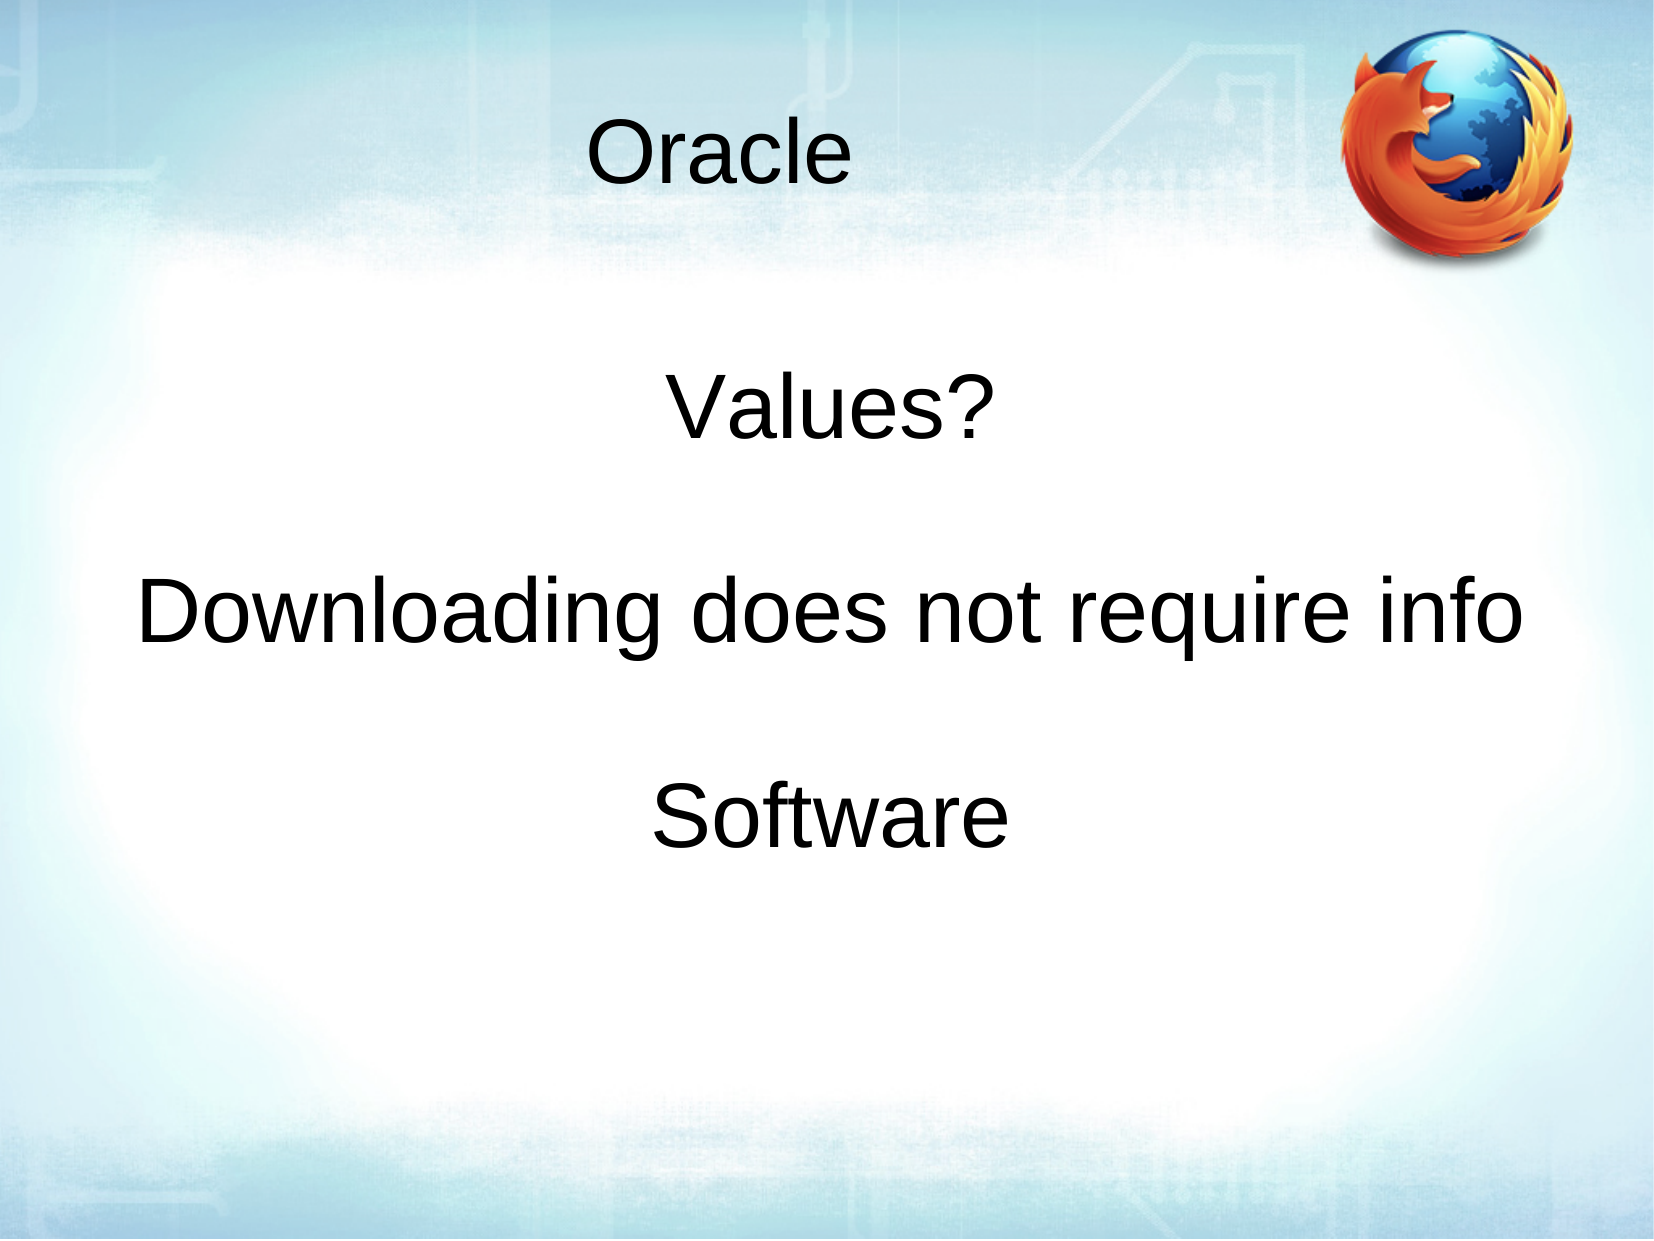

# Oracle
Values?
Downloading does not require info
Software